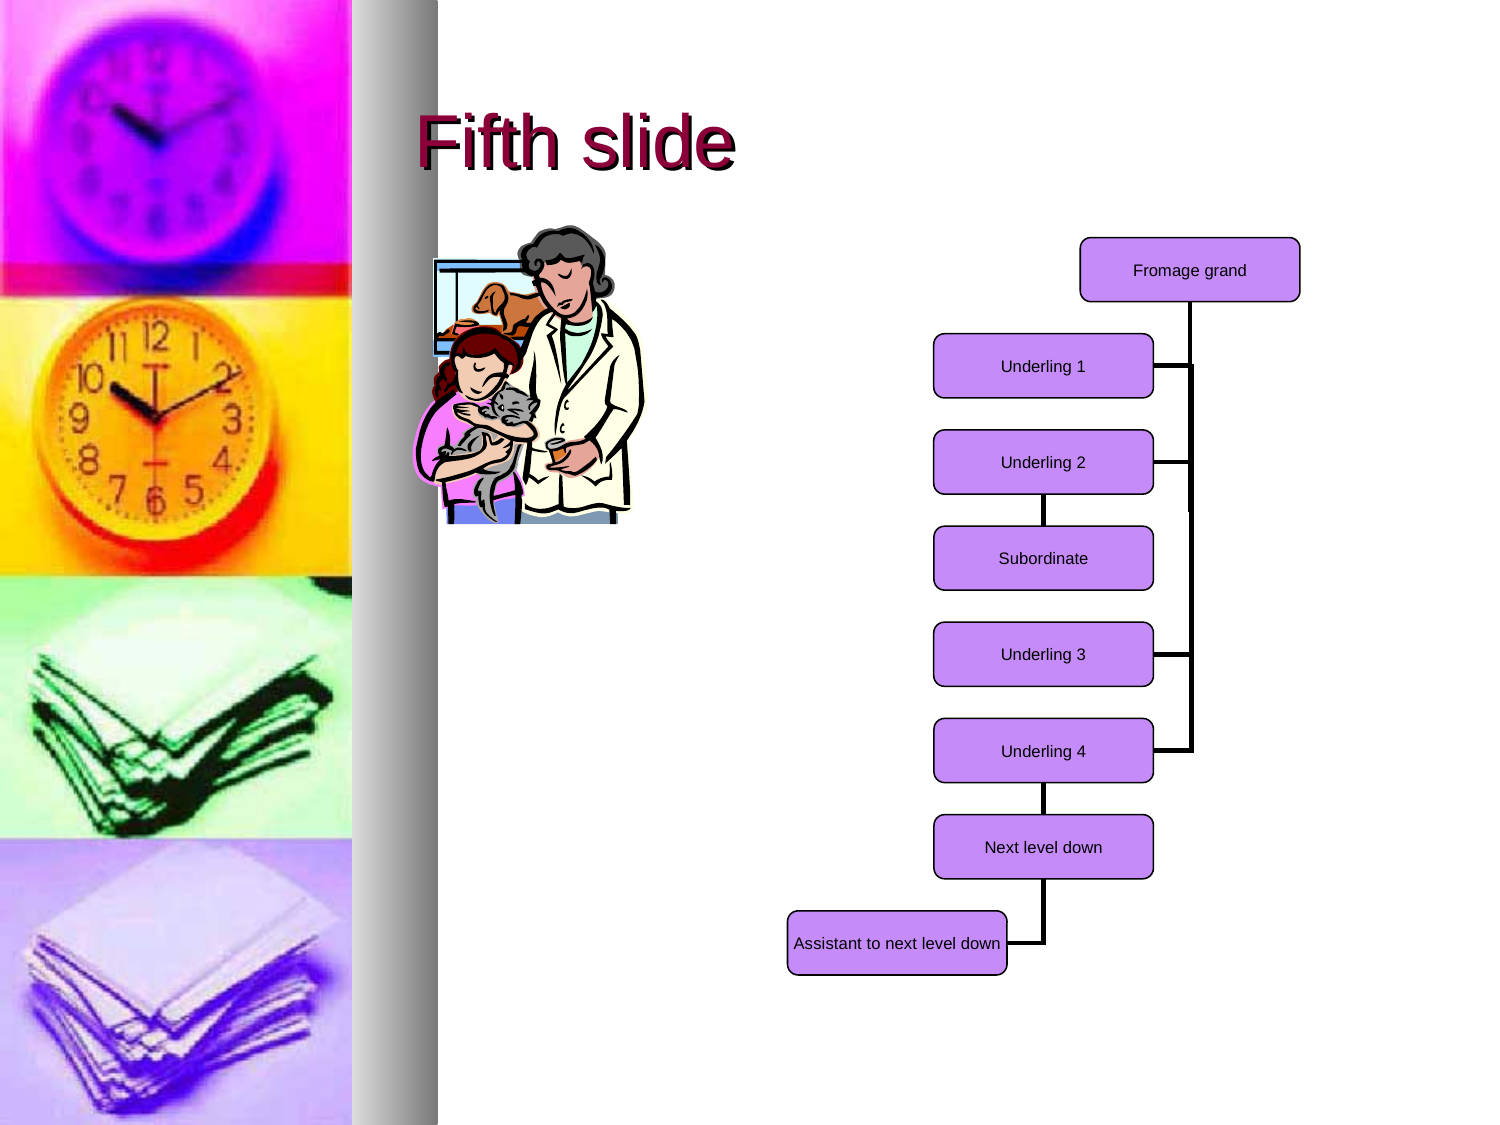

# Fifth slide
Fromage grand
Underling 1
Underling 2
Subordinate
Underling 3
Underling 4
Next level down
Assistant to next level down